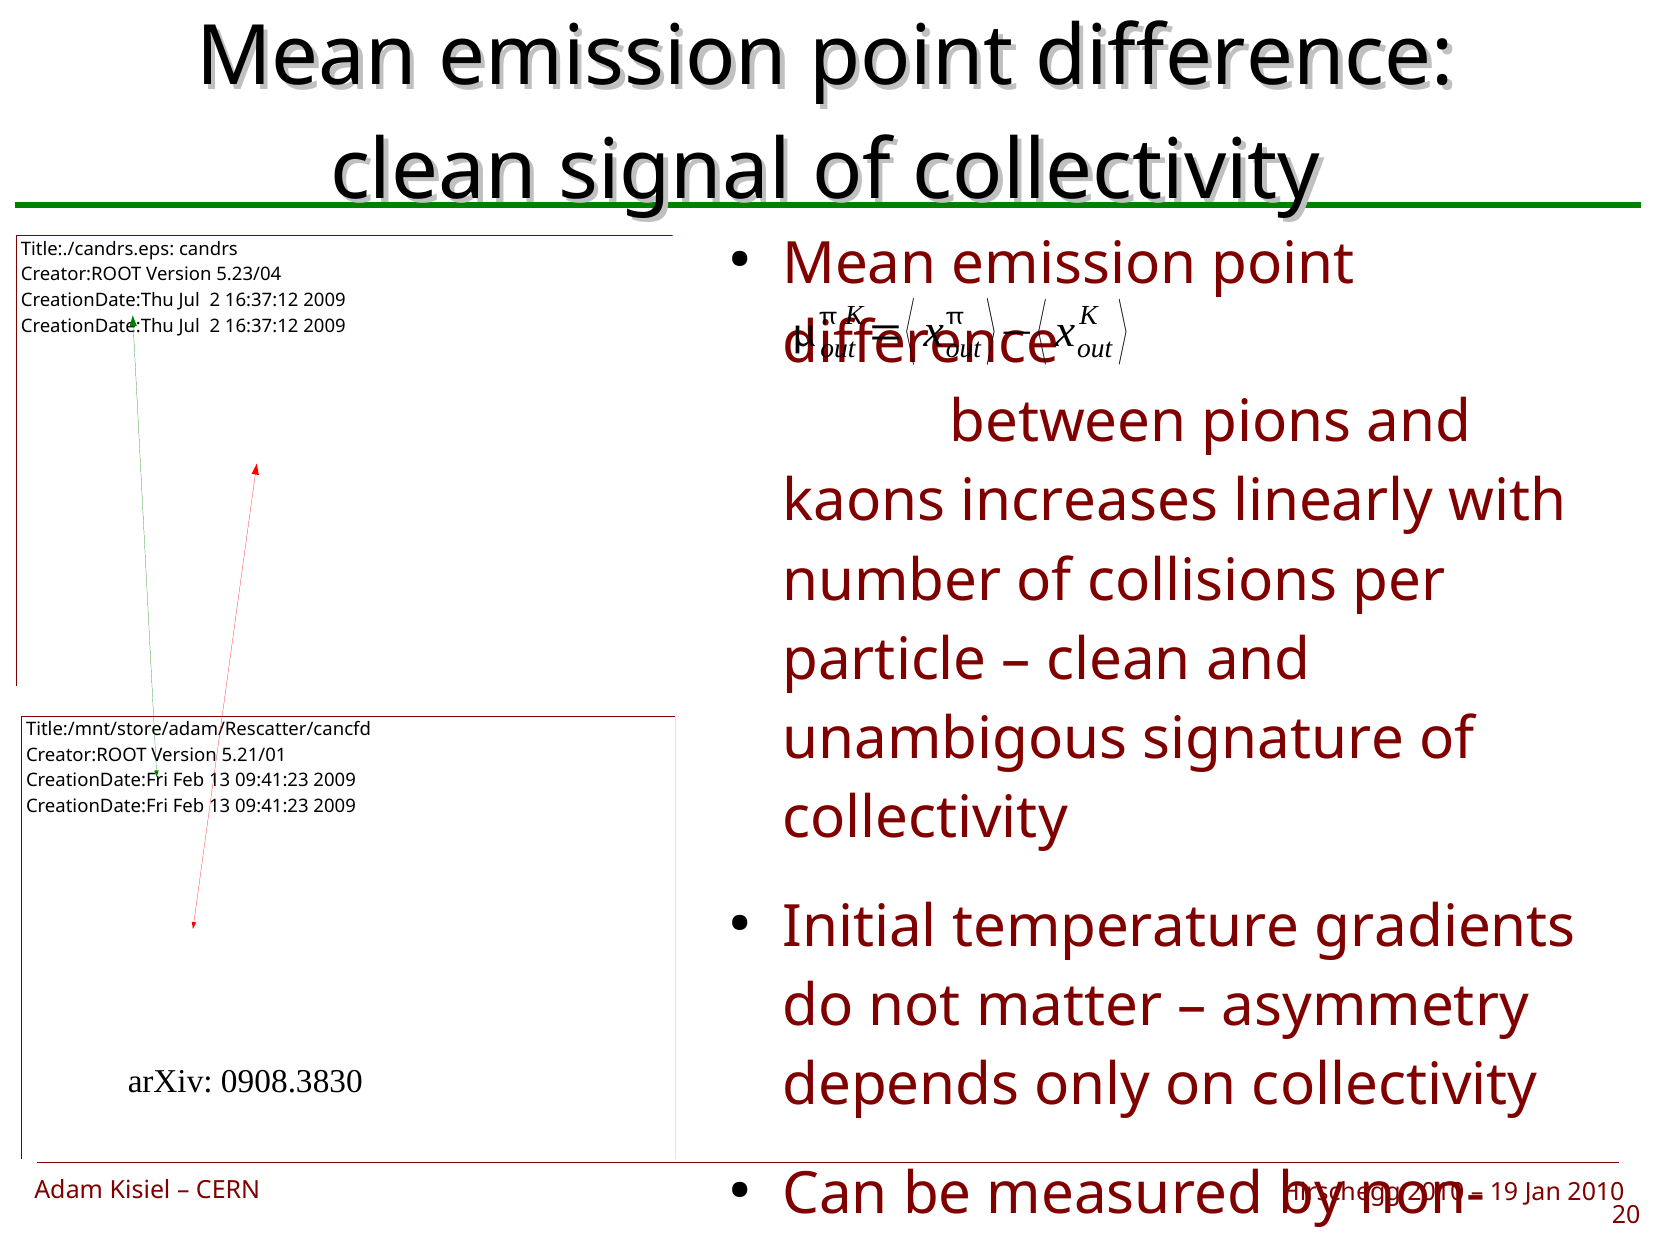

# Mean emission point difference: clean signal of collectivity
Mean emission point difference between pions and kaons increases linearly with number of collisions per particle – clean and unambigous signature of collectivity
Initial temperature gradients do not matter – asymmetry depends only on collectivity
Can be measured by non-identical particle femtoscopy
arXiv: 0908.3830